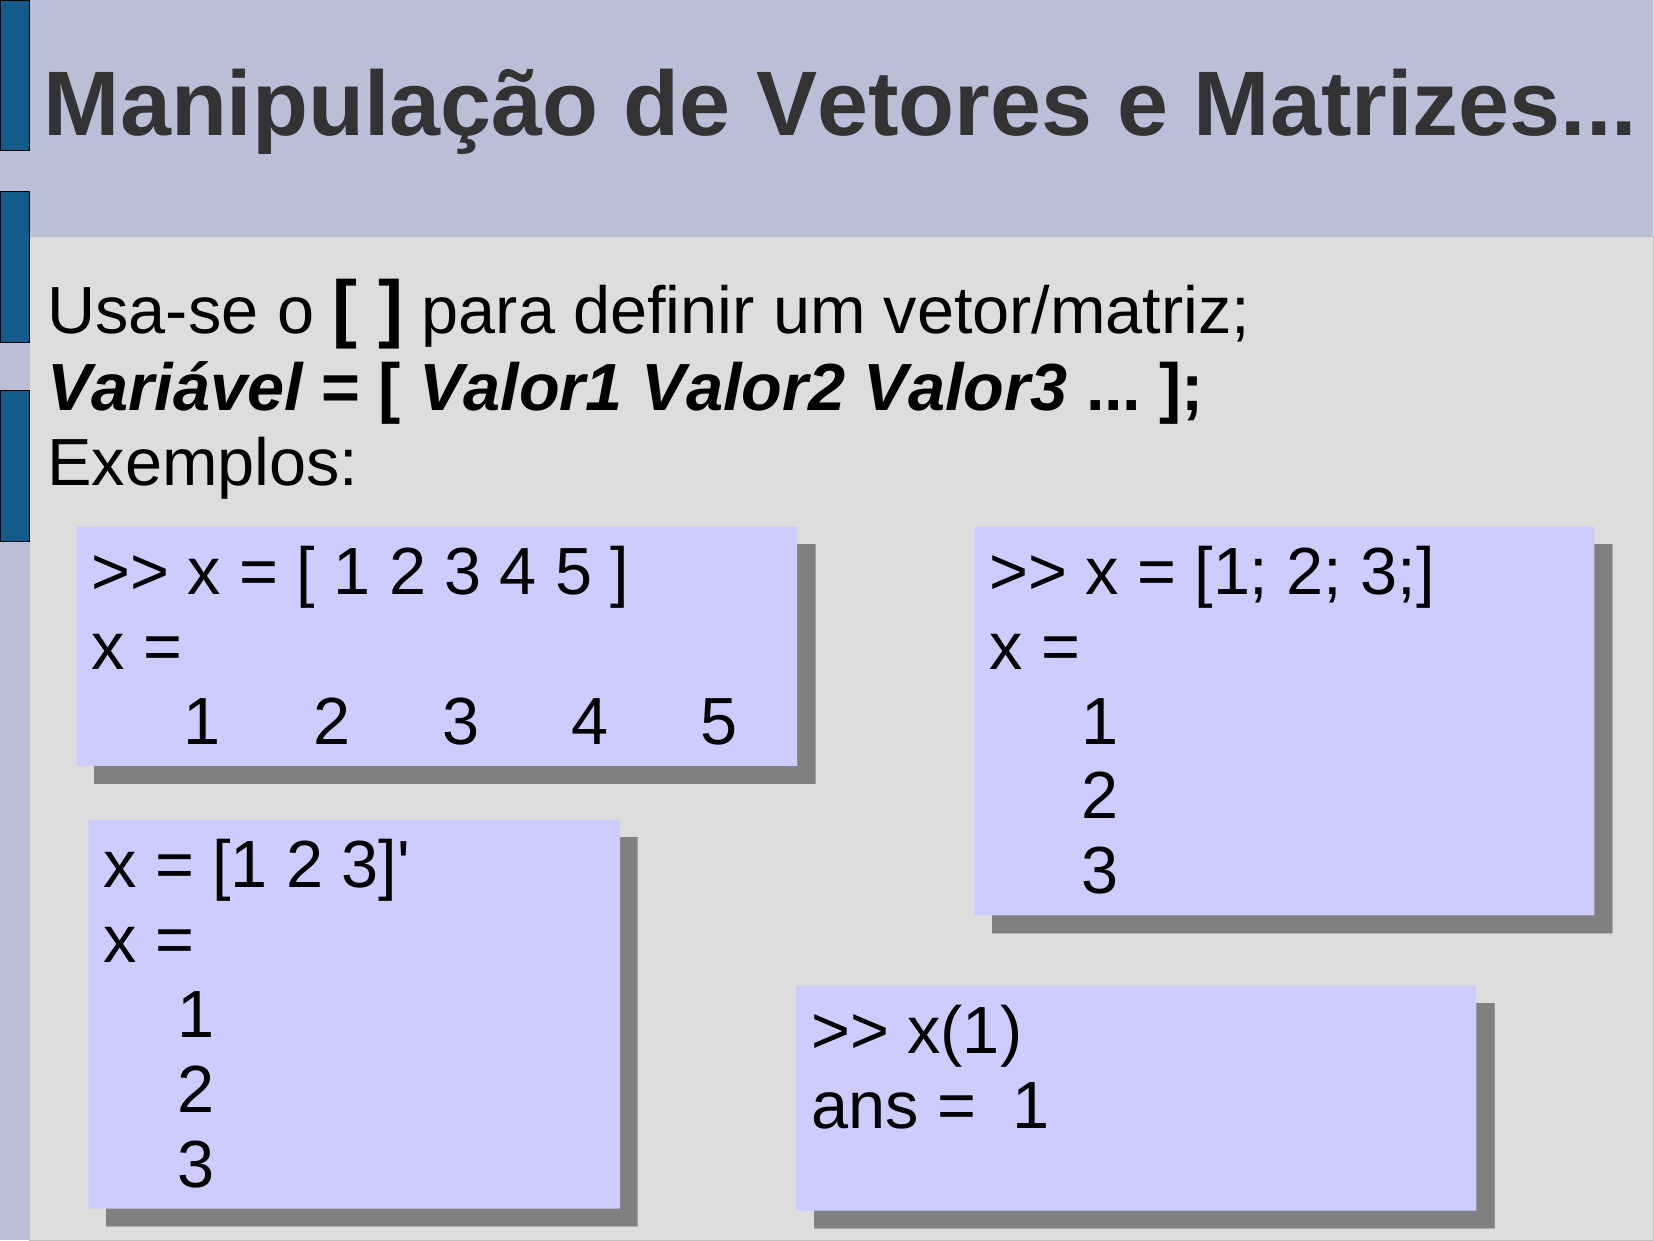

# Manipulação de Vetores e Matrizes...
Usa-se o [ ] para definir um vetor/matriz;
Variável = [ Valor1 Valor2 Valor3 ... ];
Exemplos:
>> x = [ 1 2 3 4 5 ]
x =
 1 2 3 4 5
>> x = [1; 2; 3;]
x =
 1
 2
 3
x = [1 2 3]'
x =
 1
 2
 3
>> x(1)
ans = 1